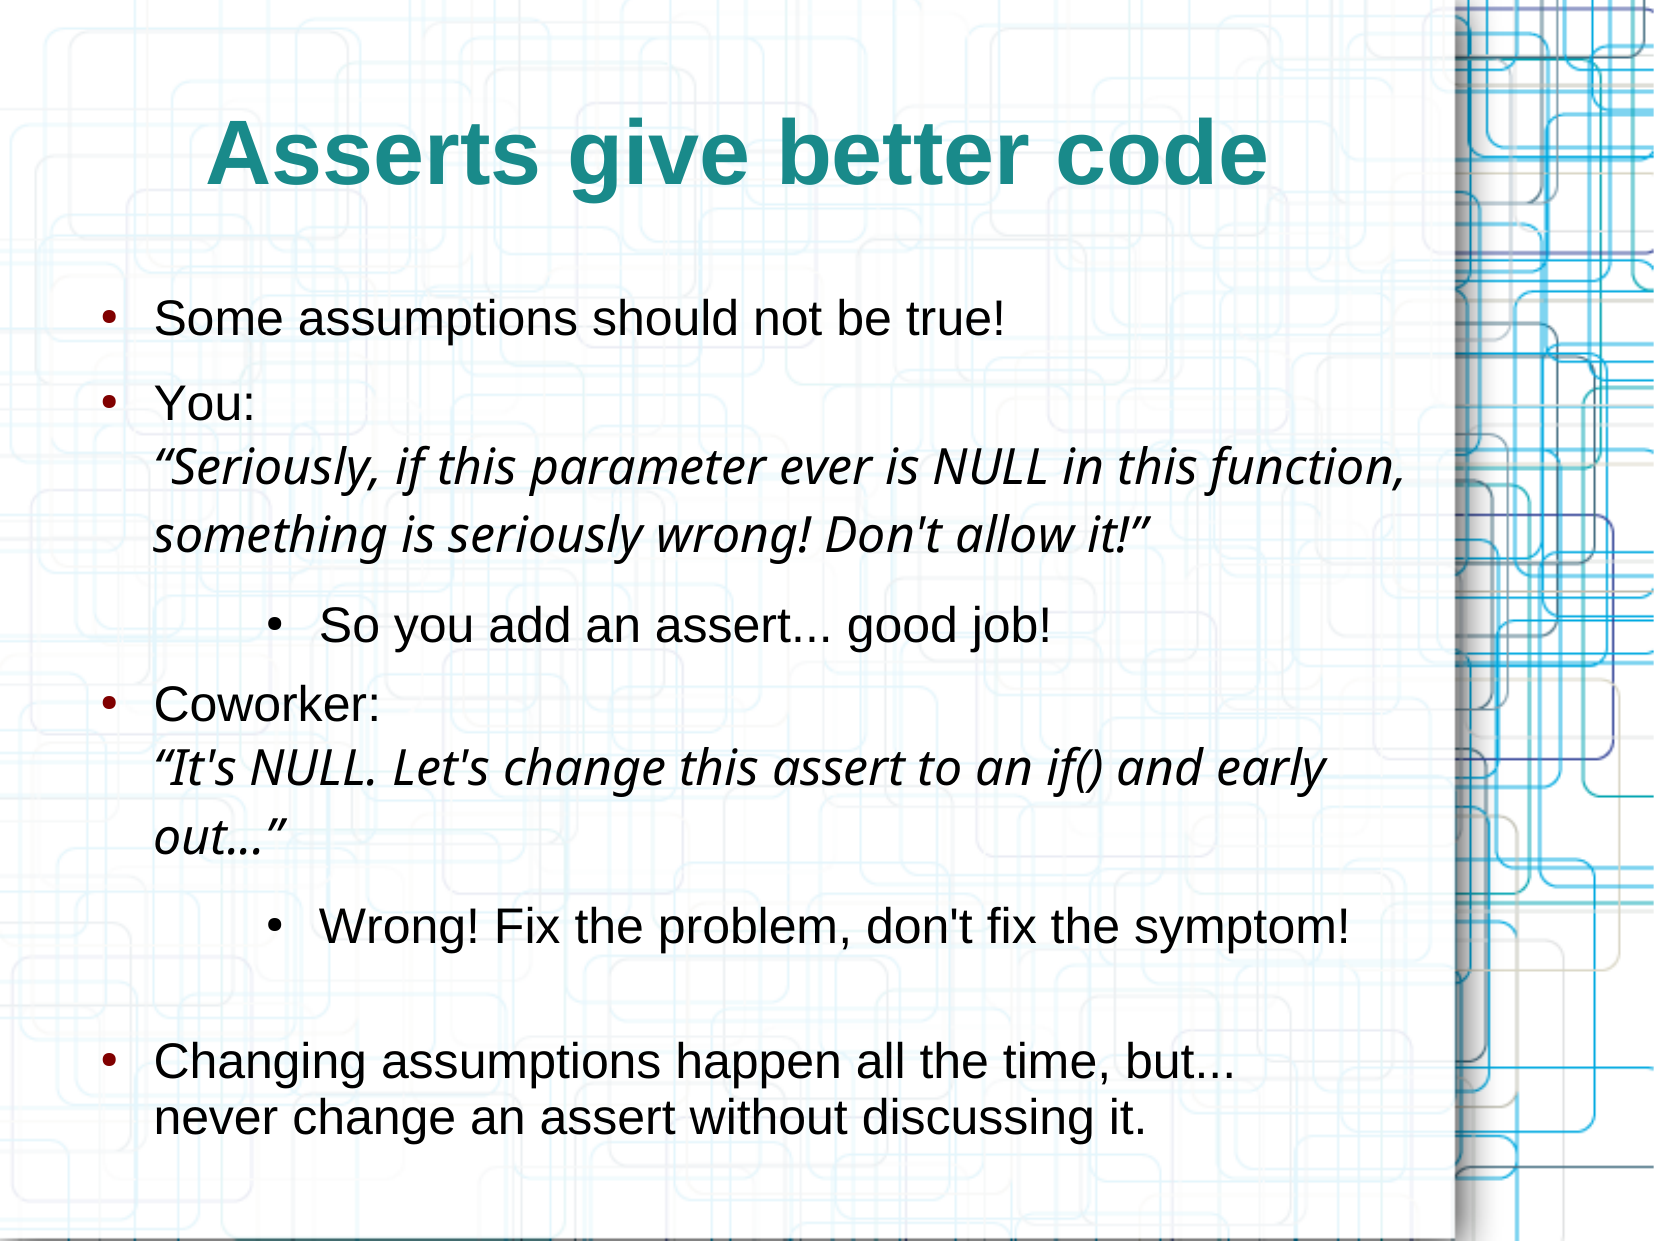

# Asserts give better code
Some assumptions should not be true!
You:
“Seriously, if this parameter ever is NULL in this function, something is seriously wrong! Don't allow it!”
So you add an assert... good job!
Coworker:
“It's NULL. Let's change this assert to an if() and early out...”
Wrong! Fix the problem, don't fix the symptom!
Changing assumptions happen all the time, but...
never change an assert without discussing it.